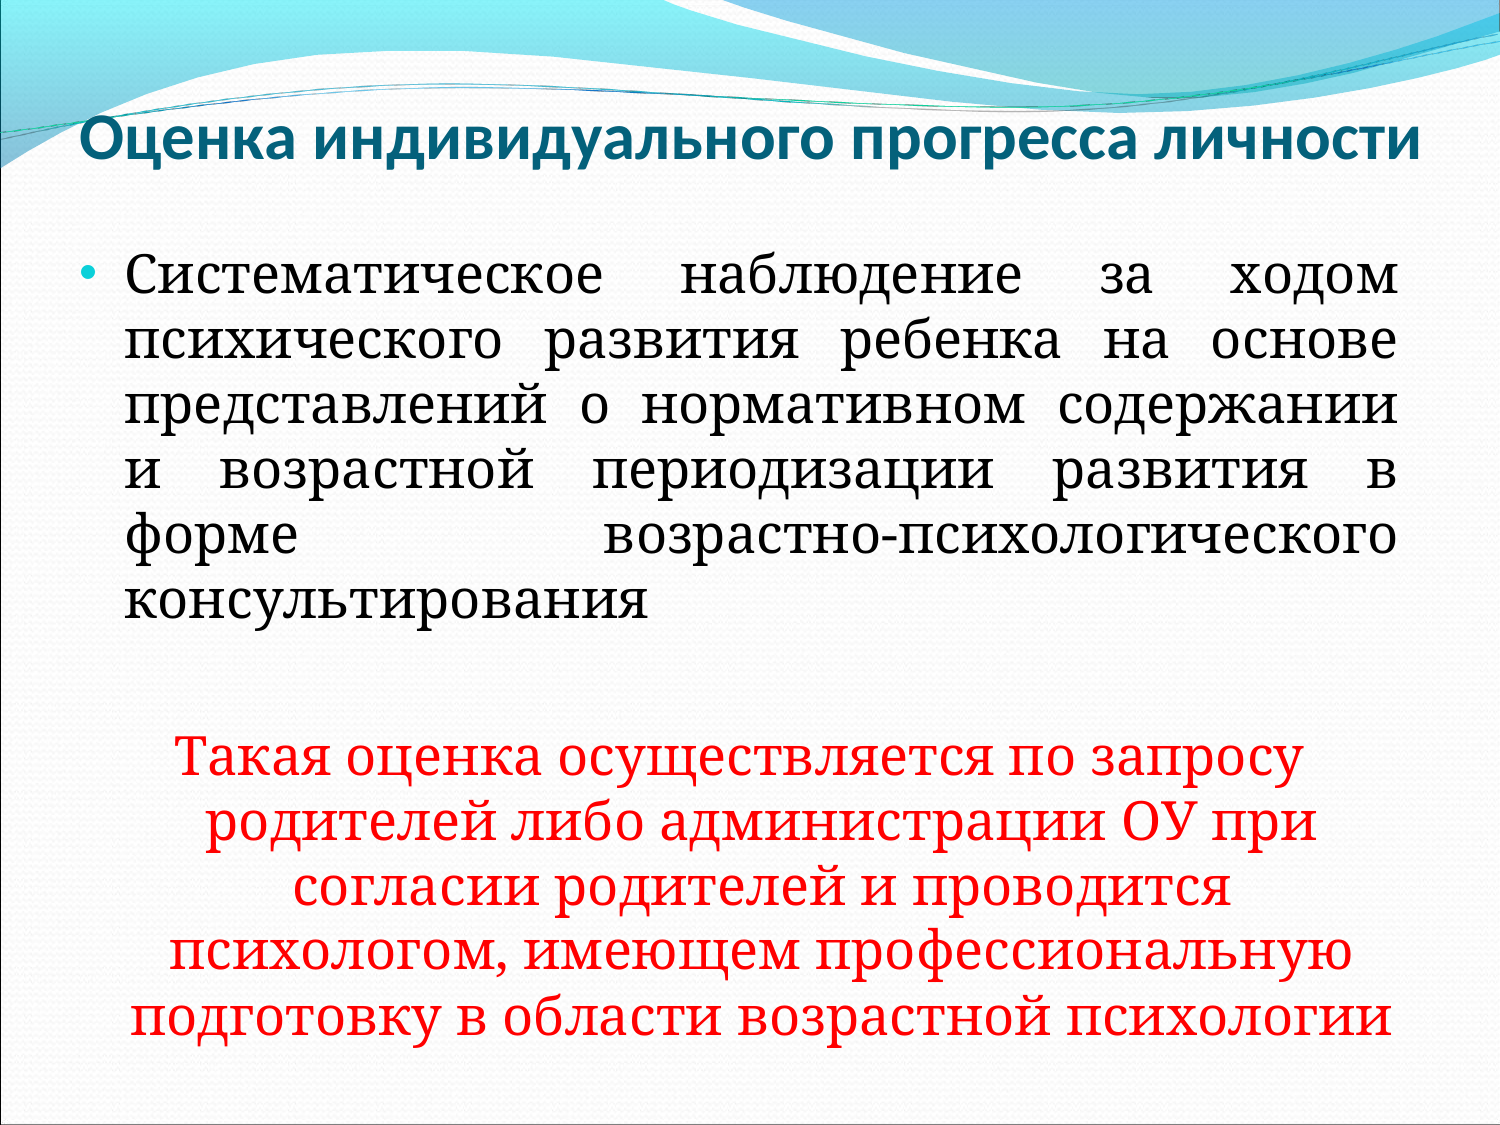

Оценка индивидуального прогресса личности
# Систематическое наблюдение за ходом психического развития ребенка на основе представлений о нормативном содержании и возрастной периодизации развития в форме возрастно-психологического консультирования
Такая оценка осуществляется по запросу родителей либо администрации ОУ при согласии родителей и проводится психологом, имеющем профессиональную подготовку в области возрастной психологии